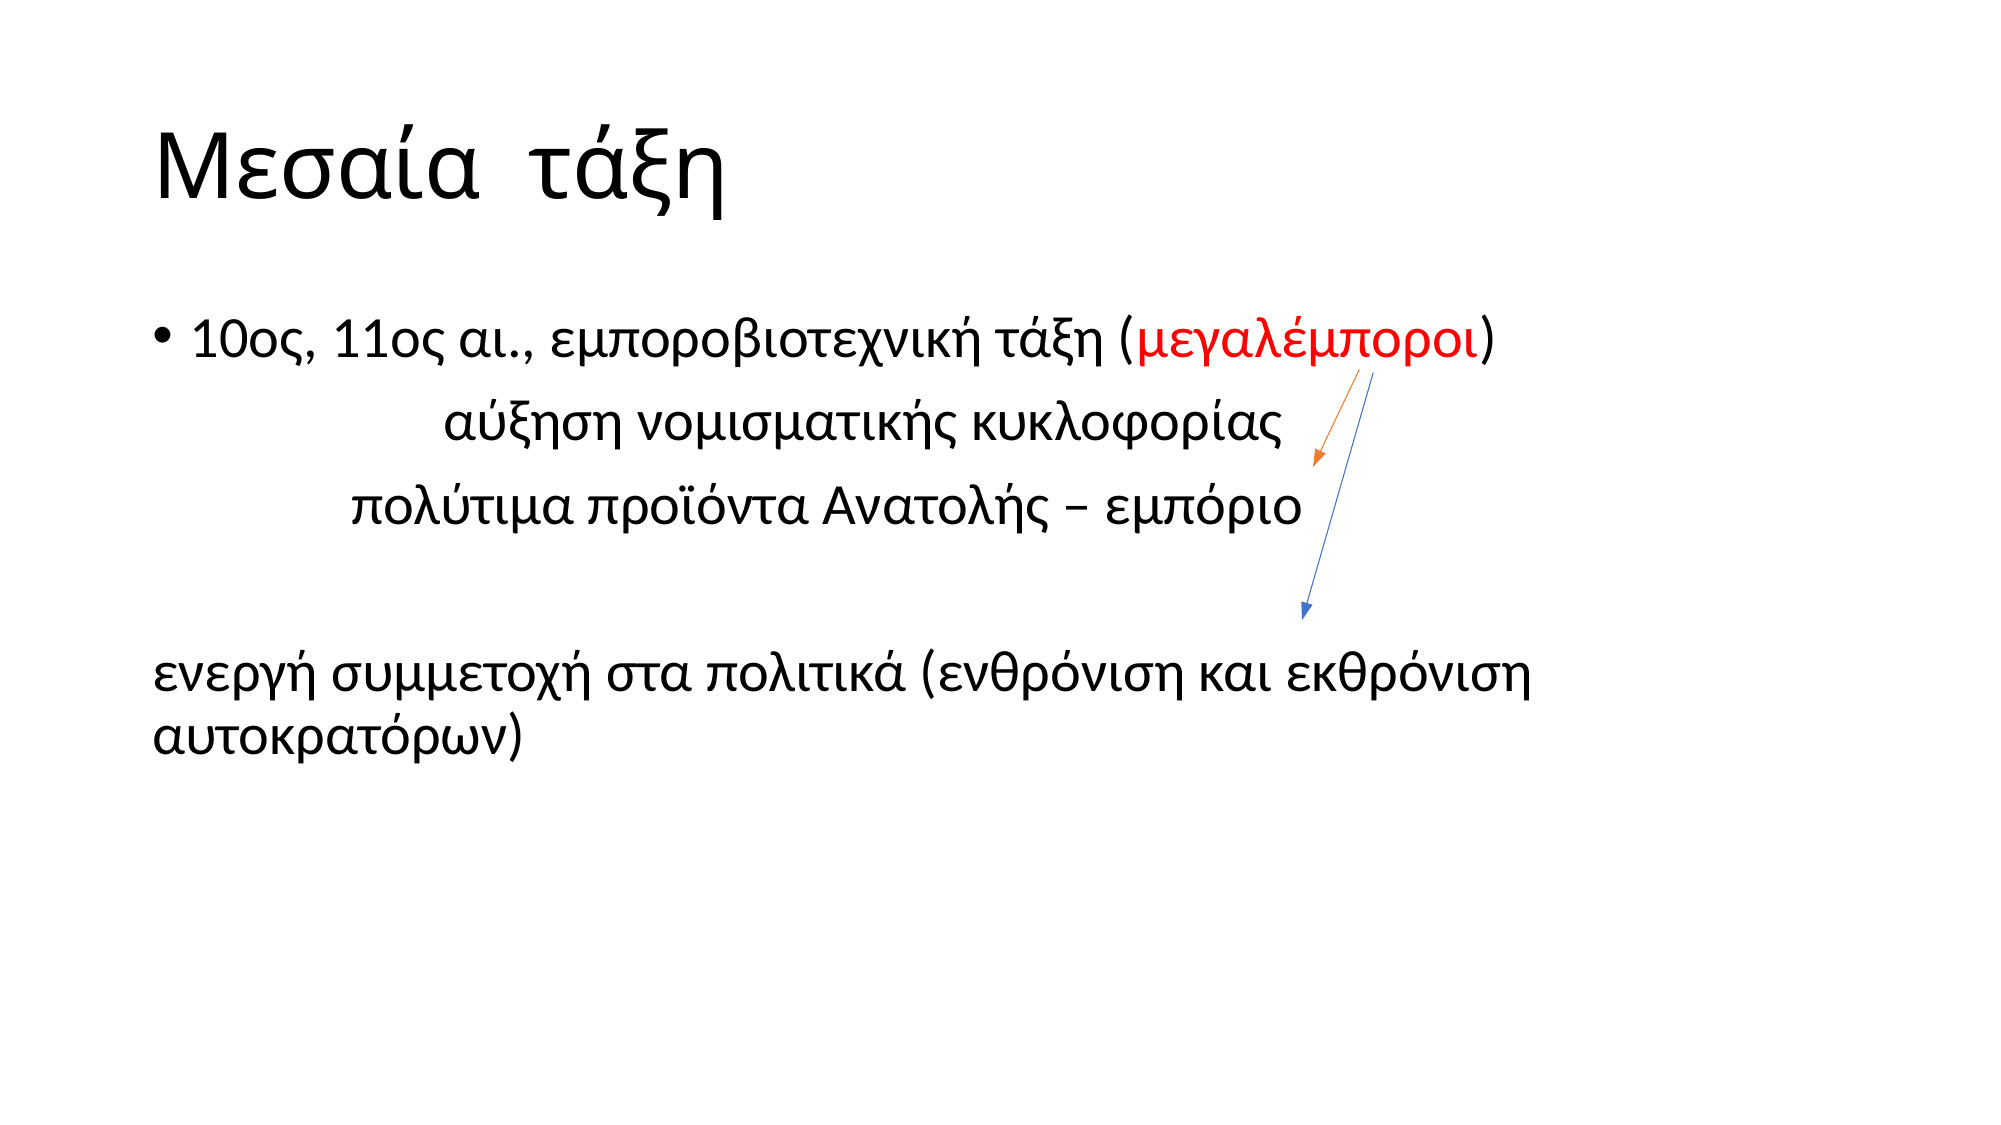

# Μεσαία τάξη
10ος, 11ος αι., εμποροβιοτεχνική τάξη (μεγαλέμποροι)
 αύξηση νομισματικής κυκλοφορίας
 πολύτιμα προϊόντα Ανατολής – εμπόριο
ενεργή συμμετοχή στα πολιτικά (ενθρόνιση και εκθρόνιση αυτοκρατόρων)